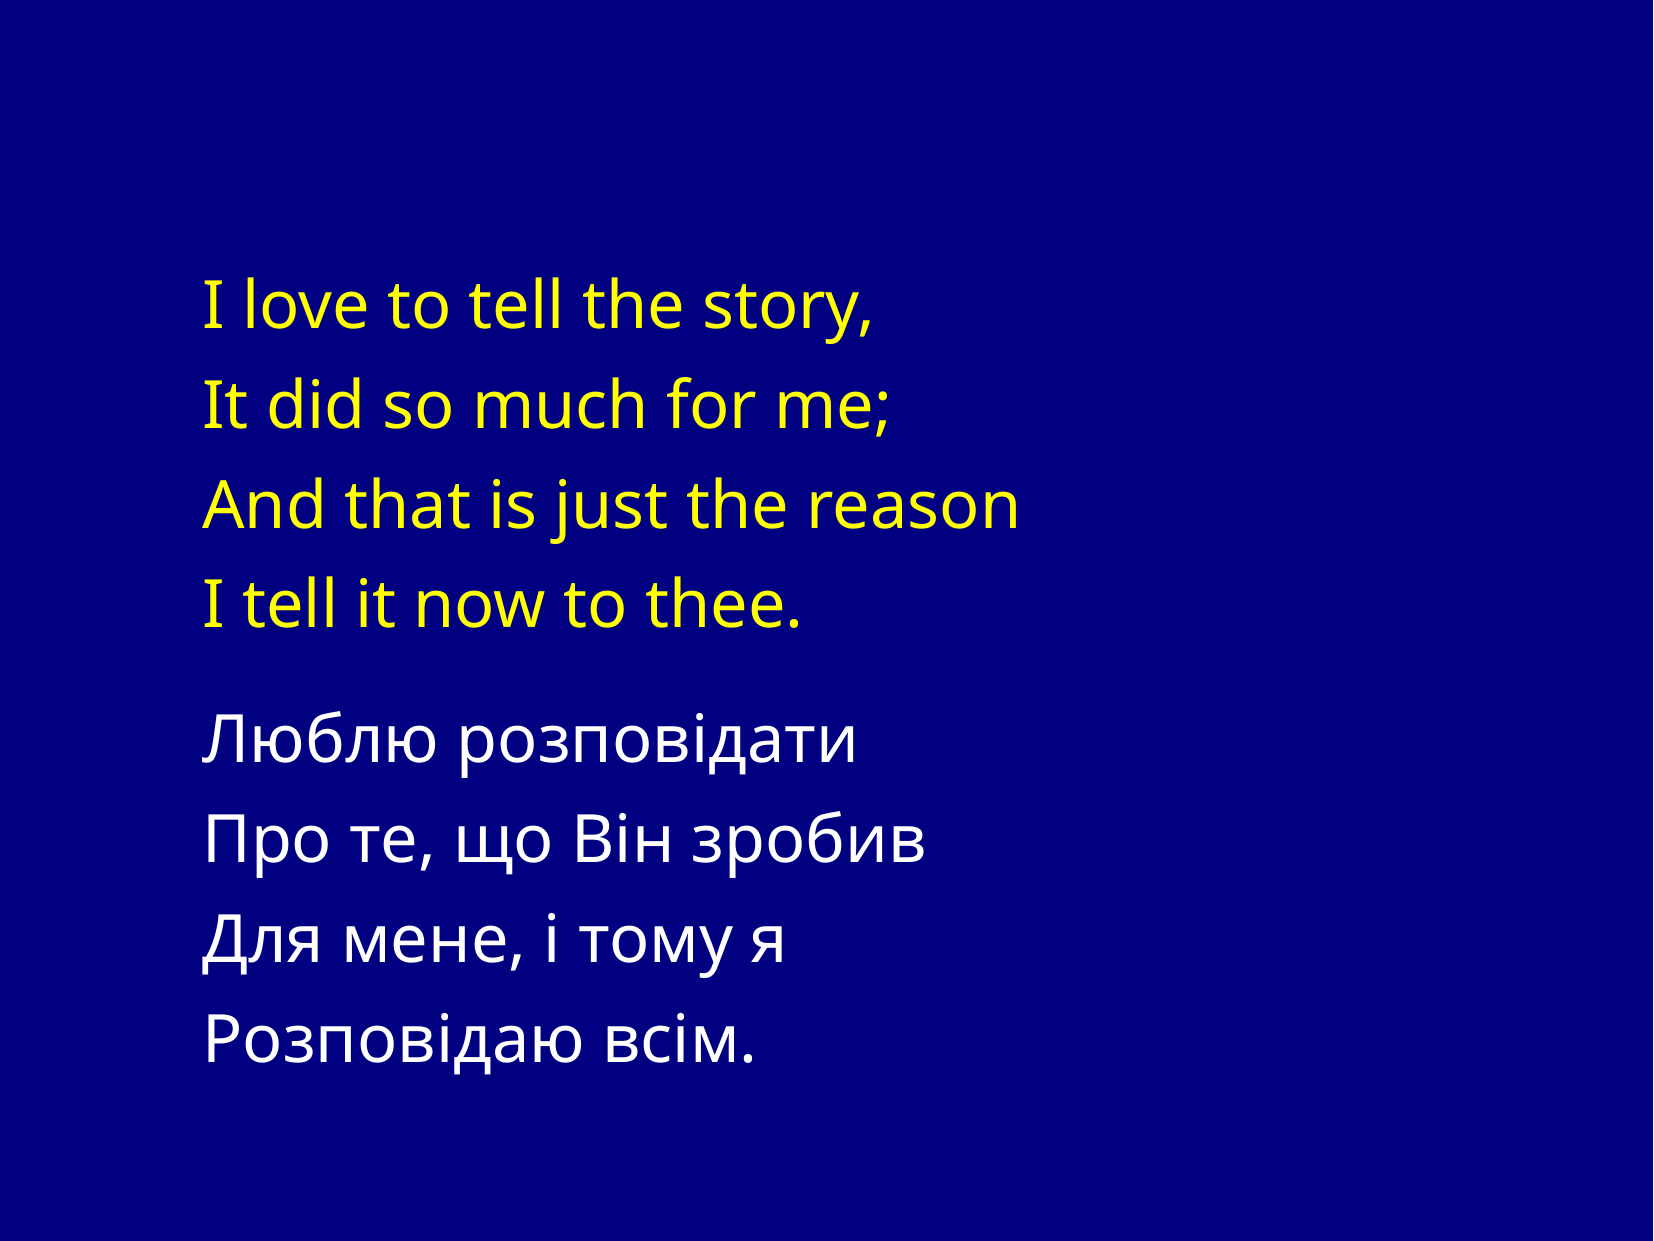

I love to tell the story,
	It did so much for me;
	And that is just the reason
	I tell it now to thee.
	Люблю розповідати
	Про те, що Він зробив
	Для мене, і тому я
	Розповідаю всім.